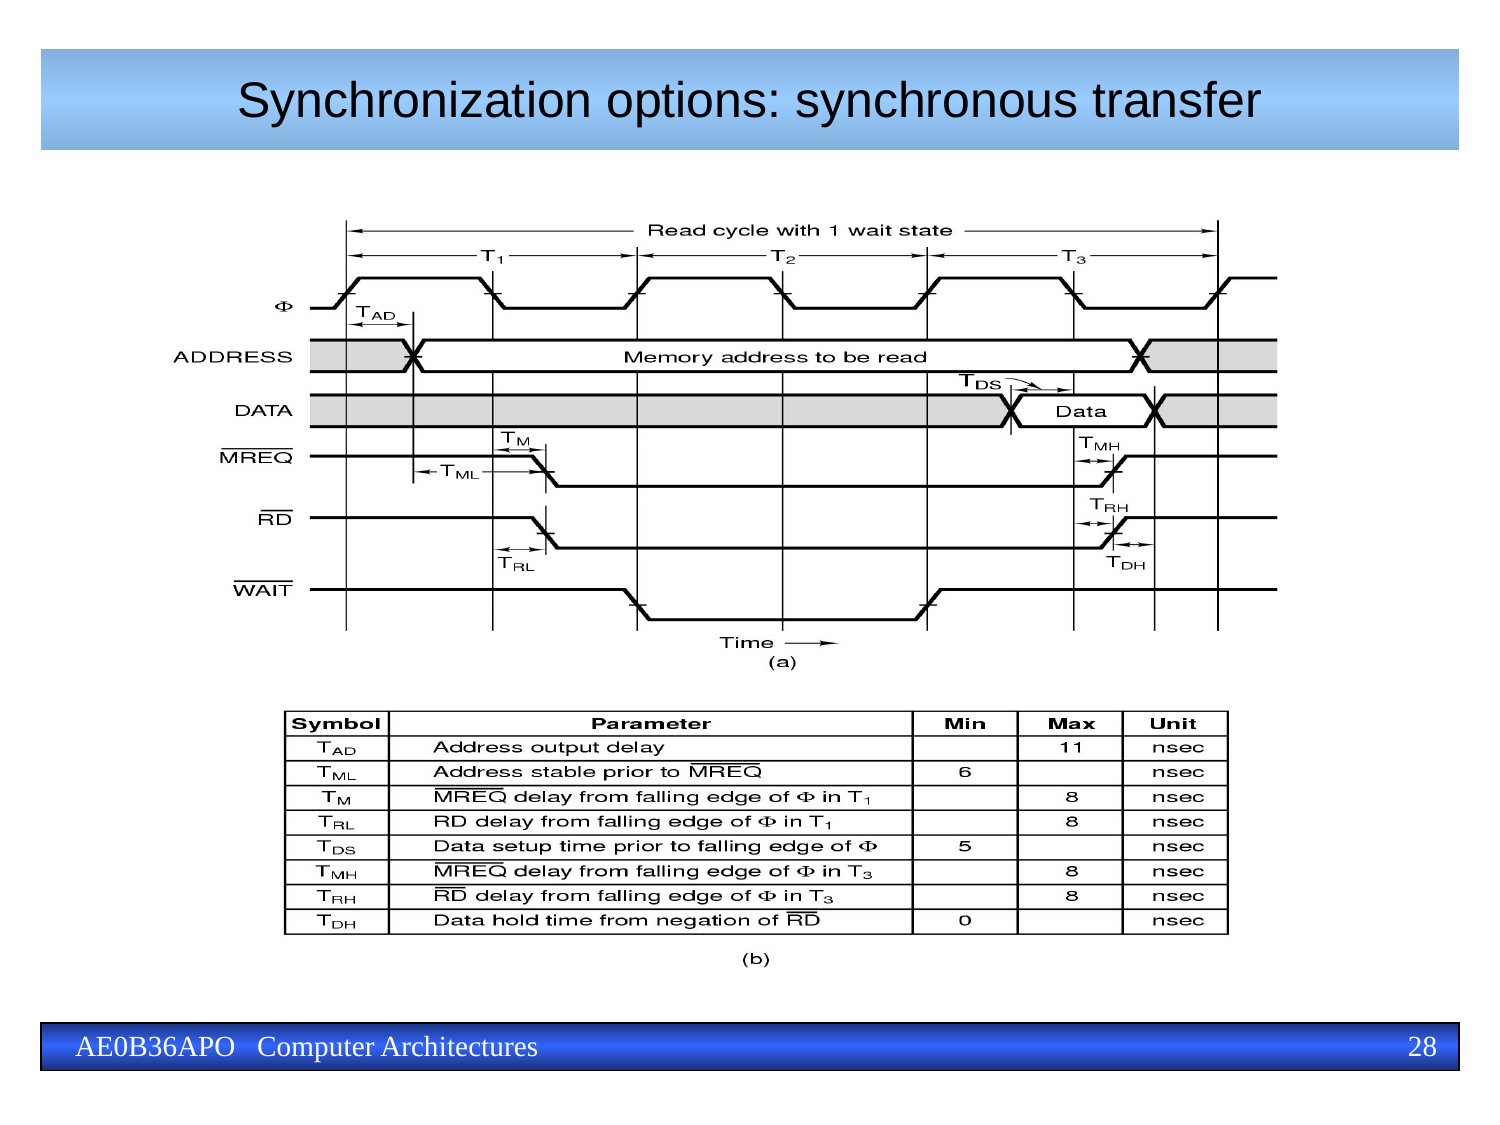

# Synchronization options: synchronous transfer
AE0B36APO Computer Architectures
28